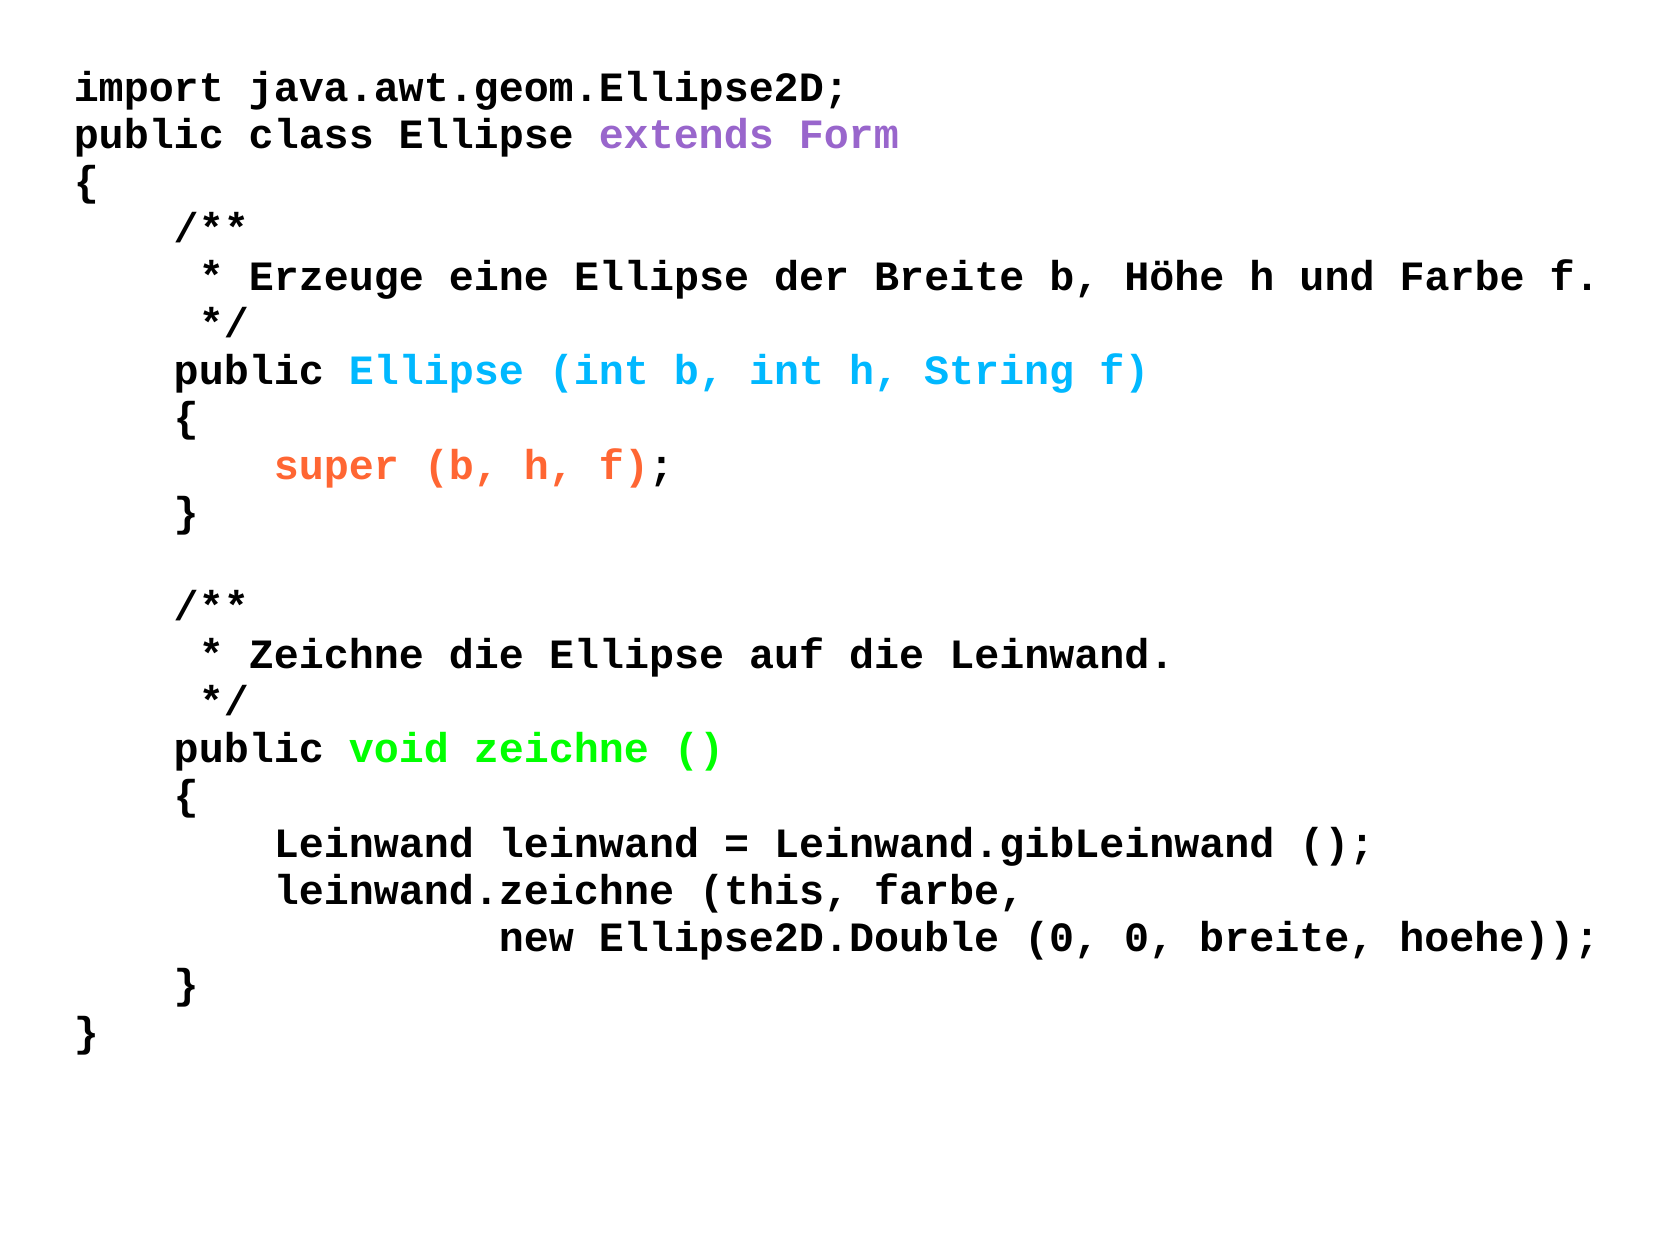

import java.awt.geom.Ellipse2D;
public class Ellipse extends Form
{
 /**
 * Erzeuge eine Ellipse der Breite b, Höhe h und Farbe f.
 */
 public Ellipse (int b, int h, String f)
 {
 super (b, h, f);
 }
 /**
 * Zeichne die Ellipse auf die Leinwand.
 */
 public void zeichne ()
 {
 Leinwand leinwand = Leinwand.gibLeinwand ();
 leinwand.zeichne (this, farbe,
 new Ellipse2D.Double (0, 0, breite, hoehe));
 }
}